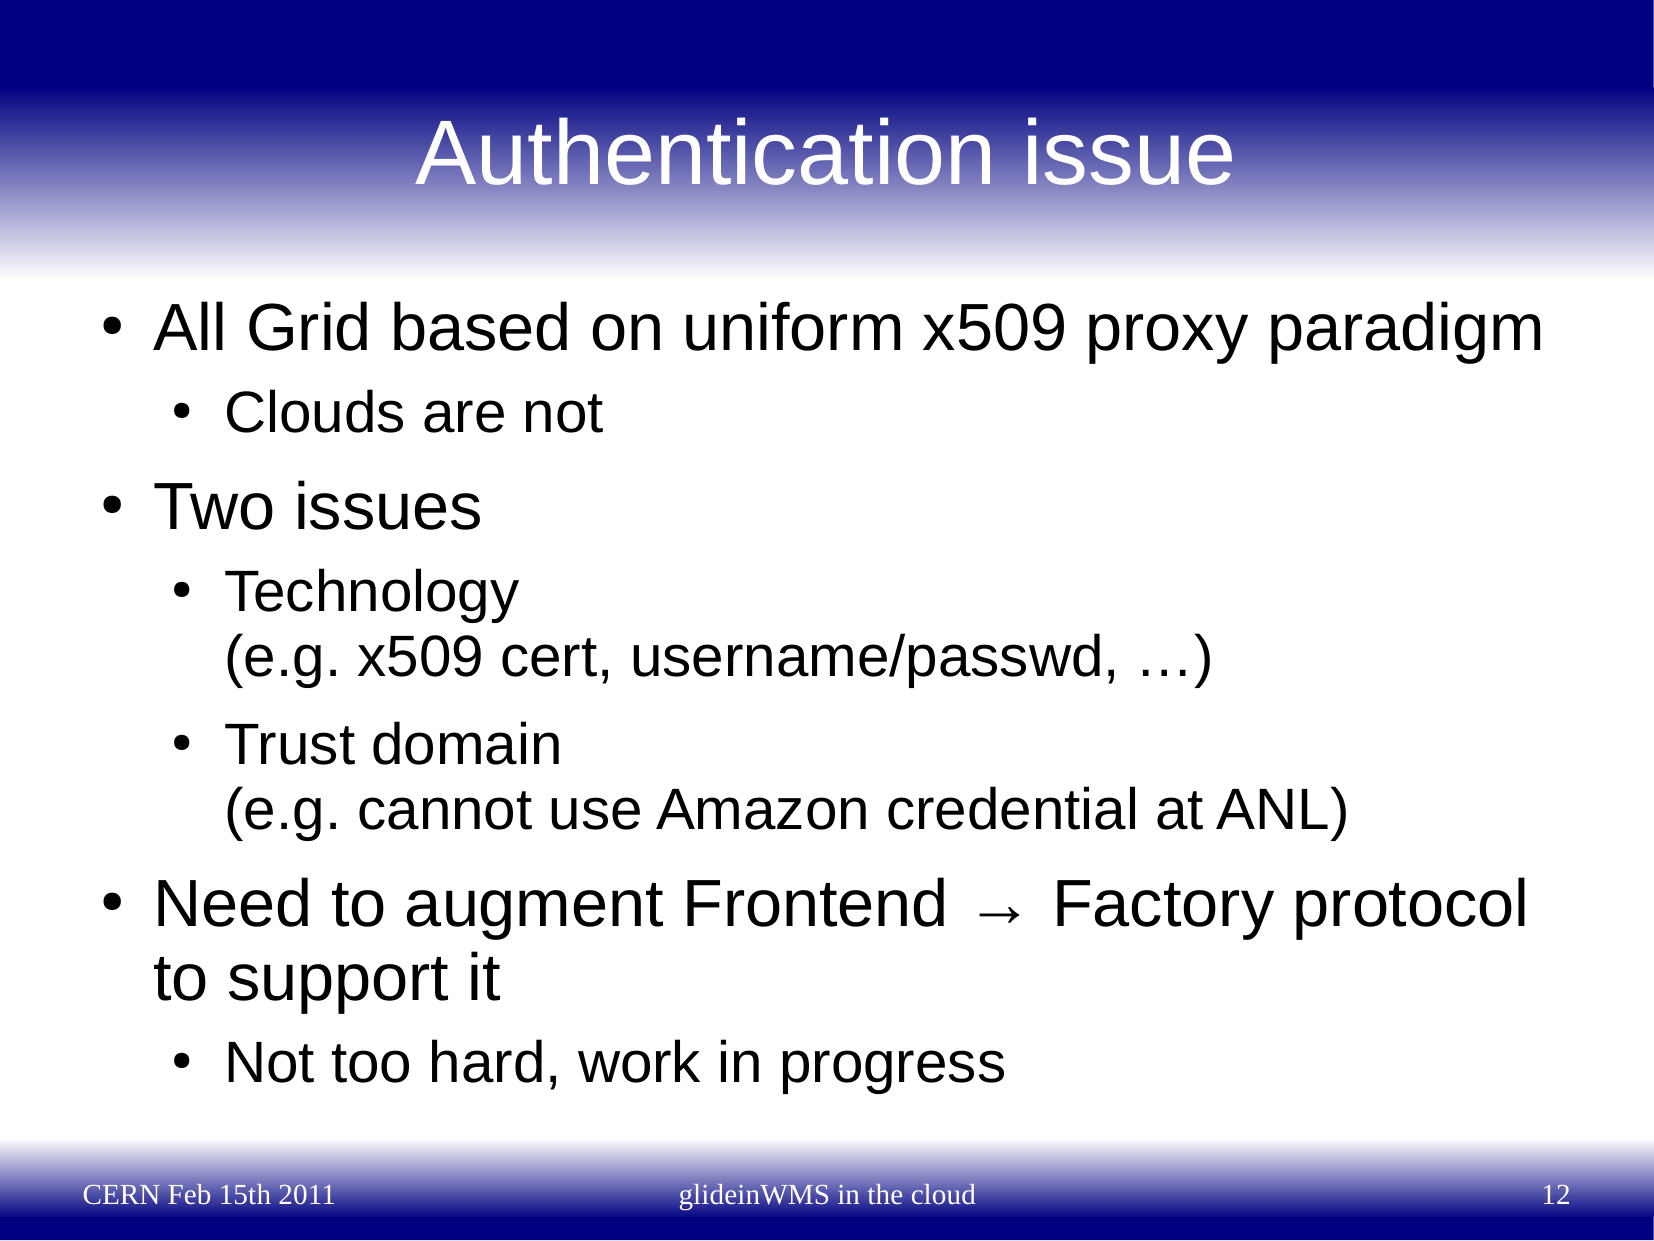

# Authentication issue
All Grid based on uniform x509 proxy paradigm
Clouds are not
Two issues
Technology
(e.g. x509 cert, username/passwd, …)
Trust domain
(e.g. cannot use Amazon credential at ANL)
Need to augment Frontend → Factory protocol
to support it
Not too hard, work in progress
CERN Feb 15th 2011
glideinWMS in the cloud
12